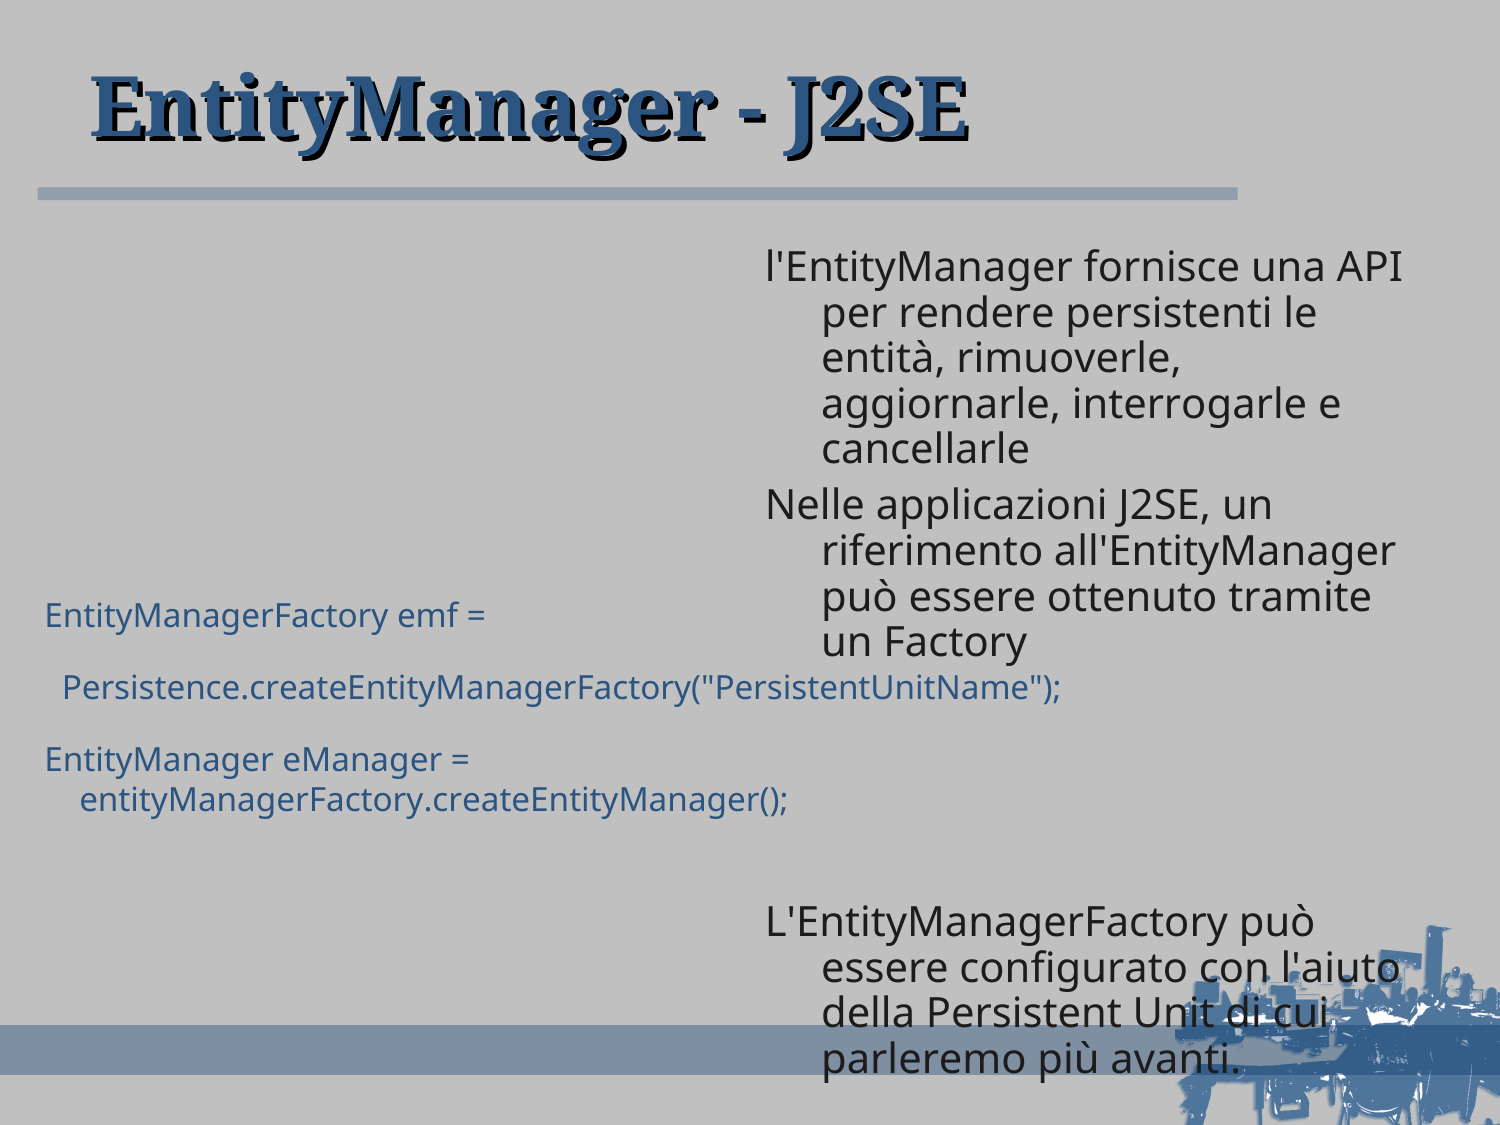

# EntityManager - J2SE
l'EntityManager fornisce una API per rendere persistenti le entità, rimuoverle, aggiornarle, interrogarle e cancellarle
Nelle applicazioni J2SE, un riferimento all'EntityManager può essere ottenuto tramite un Factory
L'EntityManagerFactory può essere configurato con l'aiuto della Persistent Unit di cui parleremo più avanti.
EntityManagerFactory emf =
 Persistence.createEntityManagerFactory("PersistentUnitName");
EntityManager eManager =
 entityManagerFactory.createEntityManager();